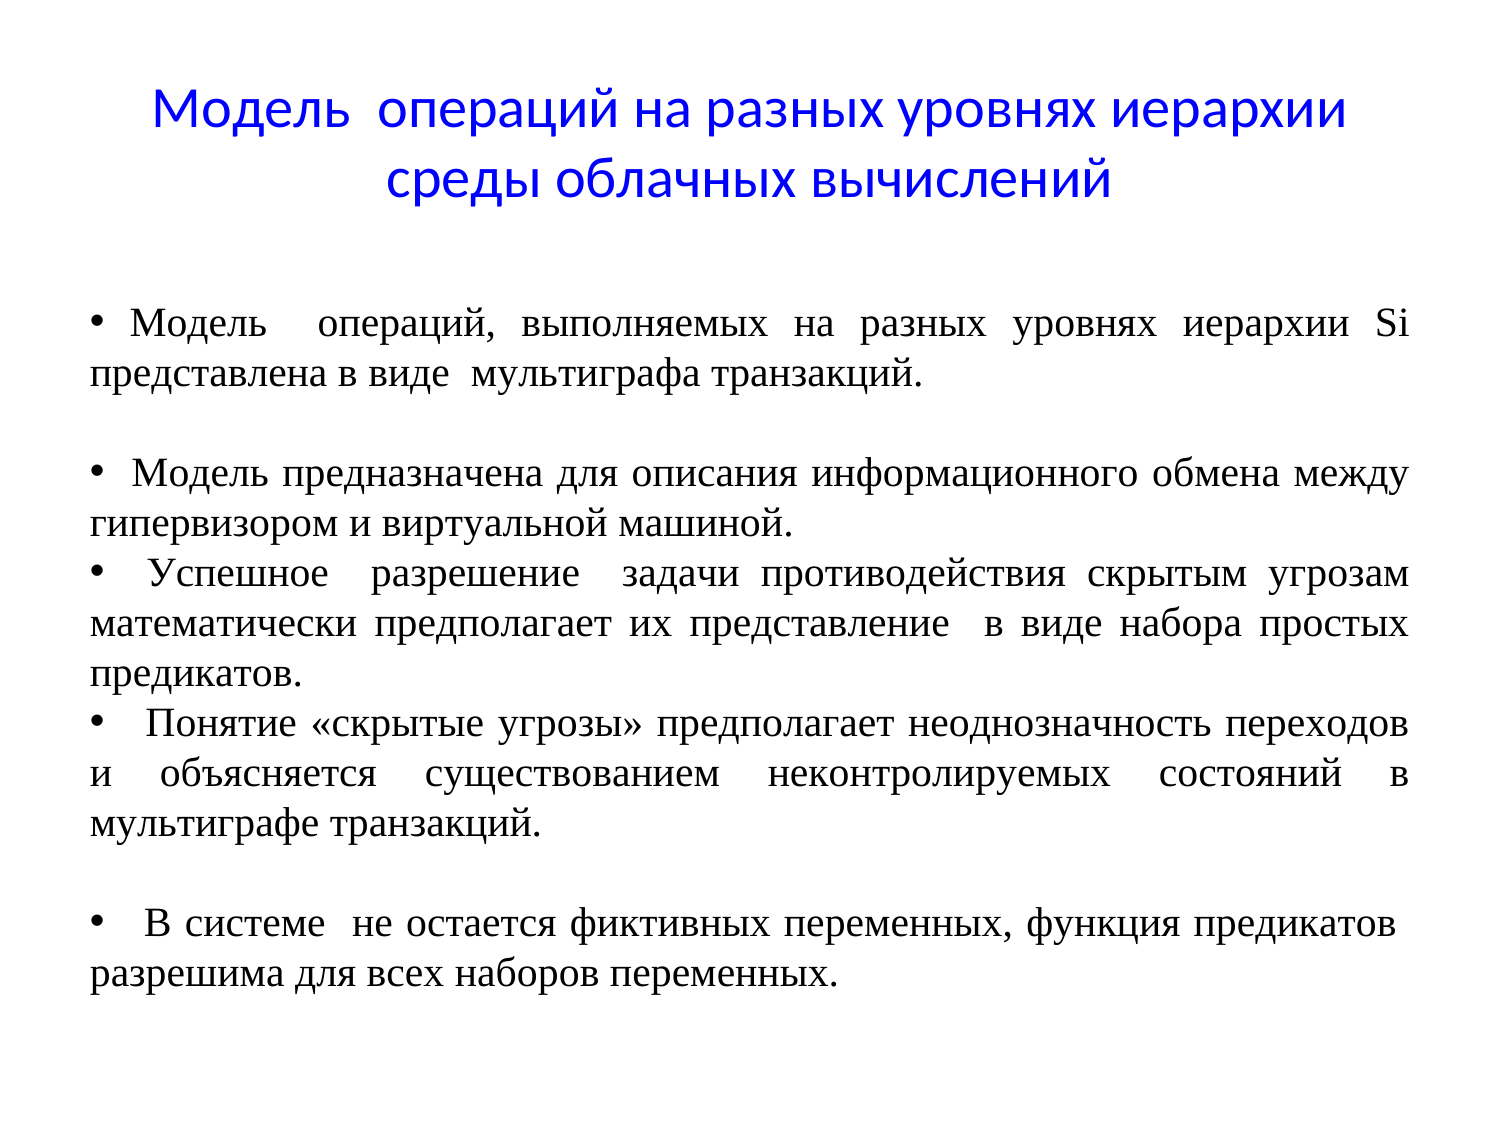

Модель операций на разных уровнях иерархии среды облачных вычислений
 Модель операций, выполняемых на разных уровнях иерархии Si представлена в виде мультиграфа транзакций.
 Модель предназначена для описания информационного обмена между гипервизором и виртуальной машиной.
 Успешное разрешение задачи противодействия скрытым угрозам математически предполагает их представление в виде набора простых предикатов.
 Понятие «скрытые угрозы» предполагает неоднозначность переходов и объясняется существованием неконтролируемых состояний в мультиграфе транзакций.
 В системе не остается фиктивных переменных, функция предикатов разрешима для всех наборов переменных.